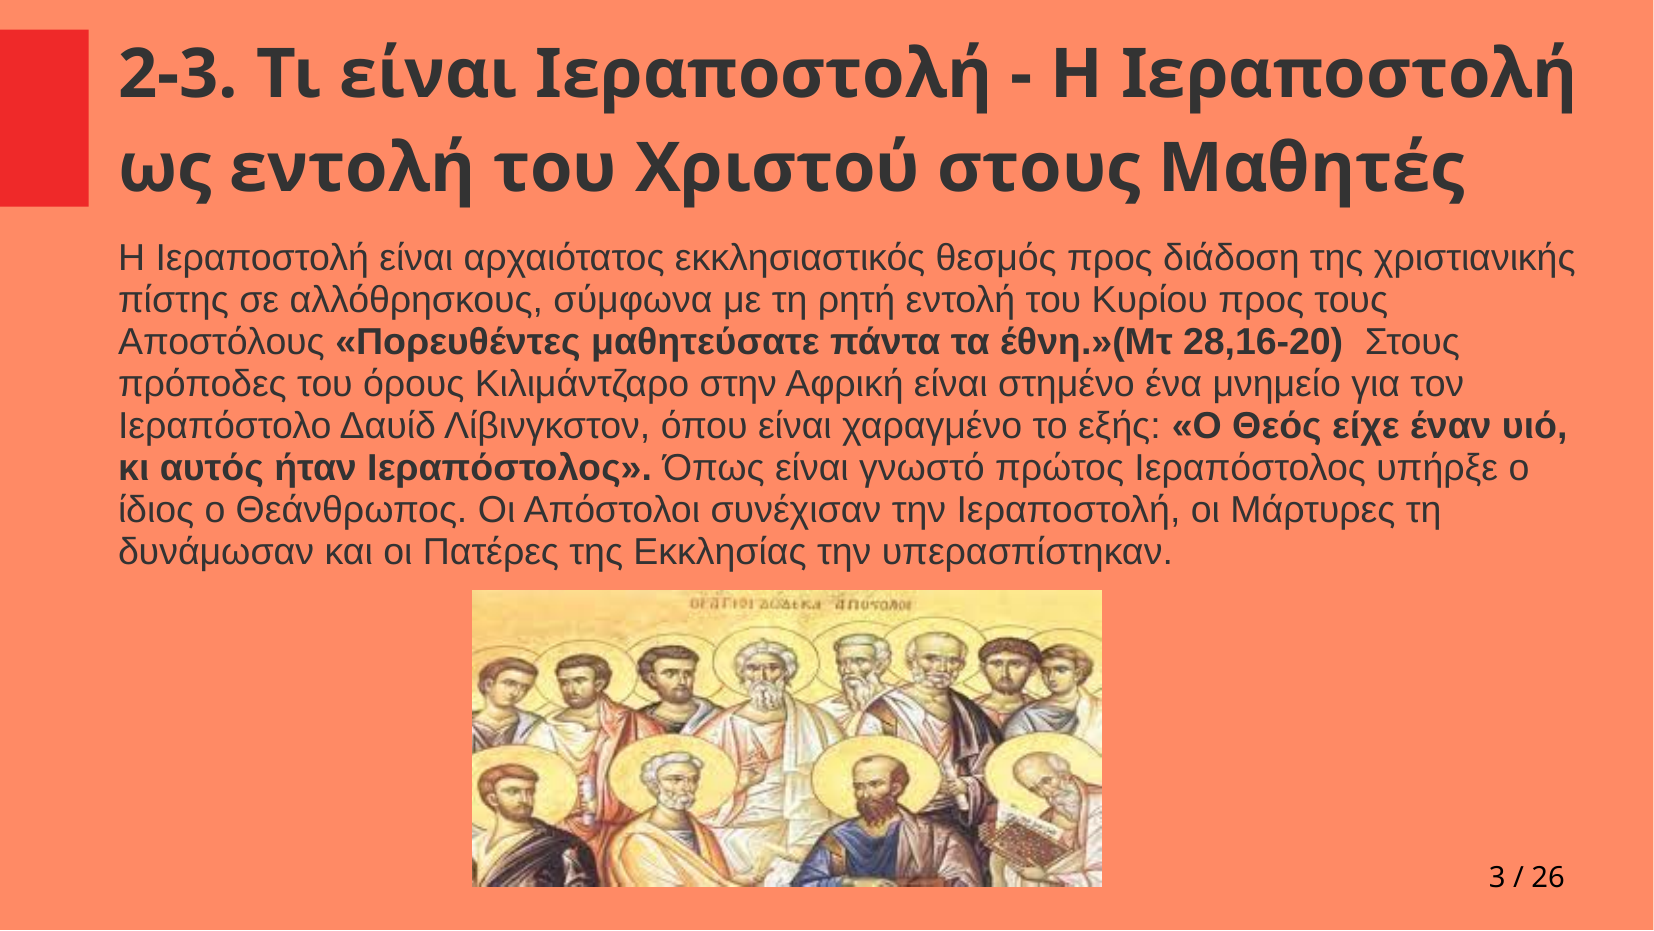

# 2-3. Τι είναι Ιεραποστολή - Η Ιεραποστολή ως εντολή του Χριστού στους Μαθητές
Η Ιεραποστολή είναι αρχαιότατος εκκλησιαστικός θεσμός προς διάδοση της χριστιανικής πίστης σε αλλόθρησκους, σύμφωνα με τη ρητή εντολή του Κυρίου προς τους Αποστόλους «Πορευθέντες μαθητεύσατε πάντα τα έθνη.»(Μτ 28,16-20) Στους πρόποδες του όρους Κιλιμάντζαρο στην Αφρική είναι στημένο ένα μνημείο για τον Ιεραπόστολο Δαυίδ Λίβινγκστον, όπου είναι χαραγμένο το εξής: «Ο Θεός είχε έναν υιό, κι αυτός ήταν Ιεραπόστολος». Όπως είναι γνωστό πρώτος Ιεραπόστολος υπήρξε ο ίδιος ο Θεάνθρωπος. Οι Απόστολοι συνέχισαν την Ιεραποστολή, οι Μάρτυρες τη δυνάμωσαν και οι Πατέρες της Εκκλησίας την υπερασπίστηκαν.
3